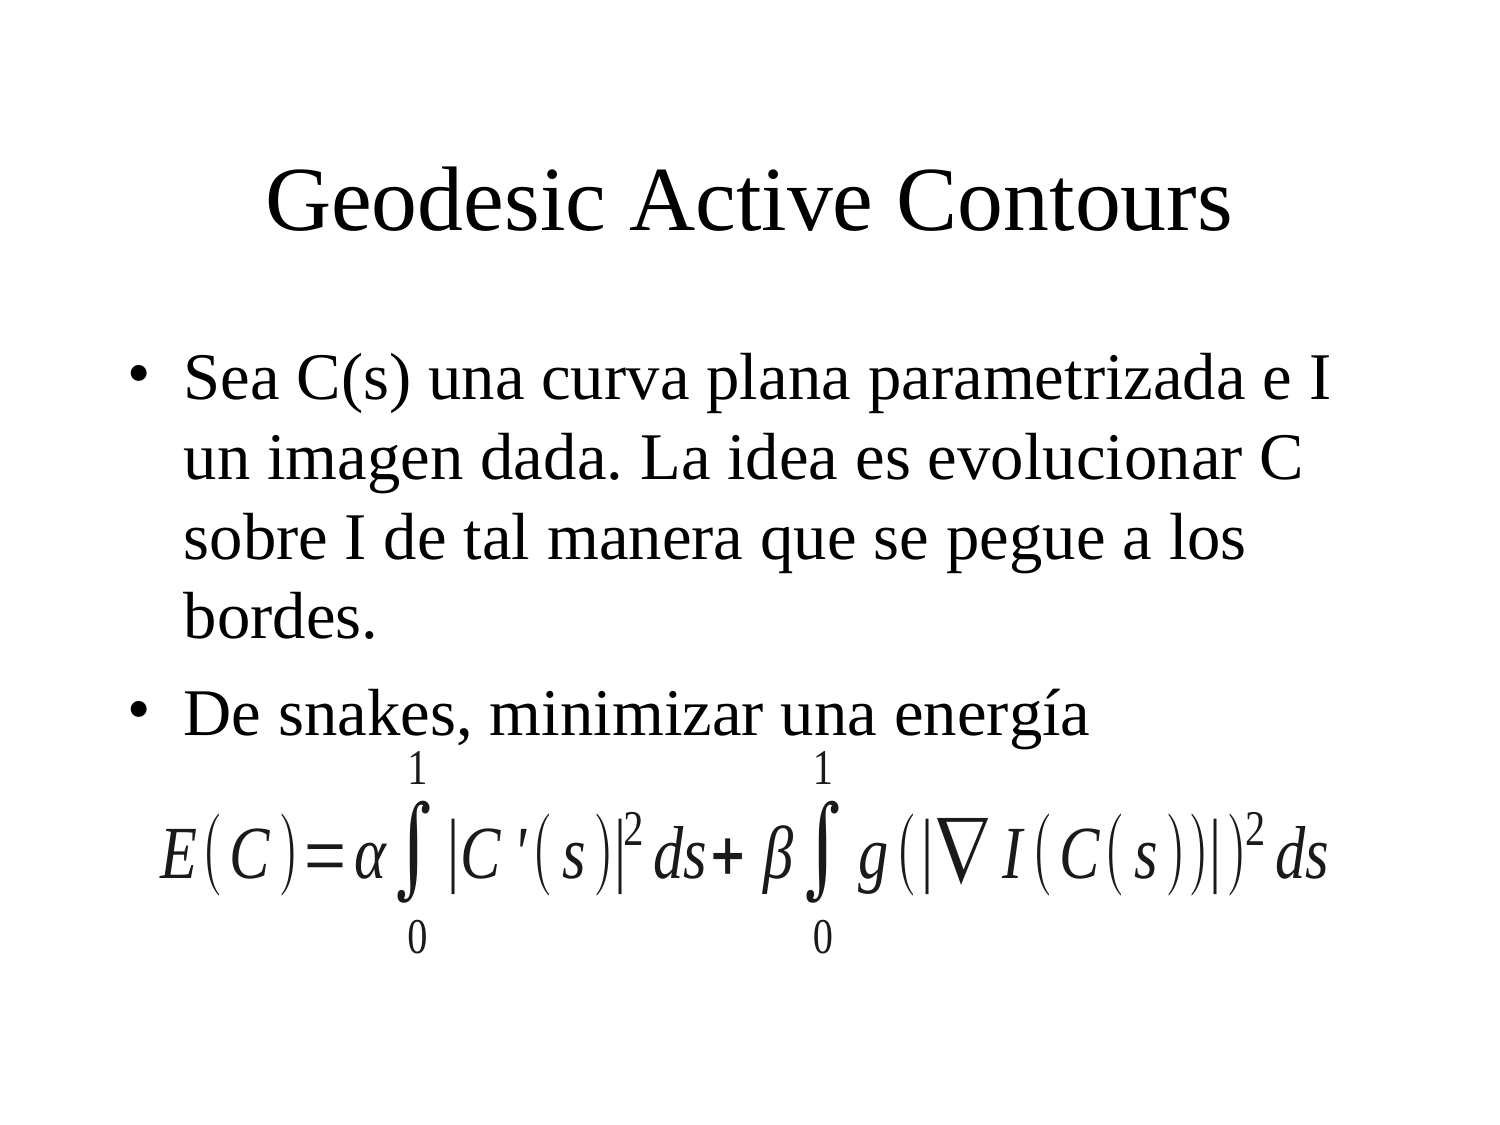

Geodesic Active Contours
Sea C(s) una curva plana parametrizada e I un imagen dada. La idea es evolucionar C sobre I de tal manera que se pegue a los bordes.
De snakes, minimizar una energía